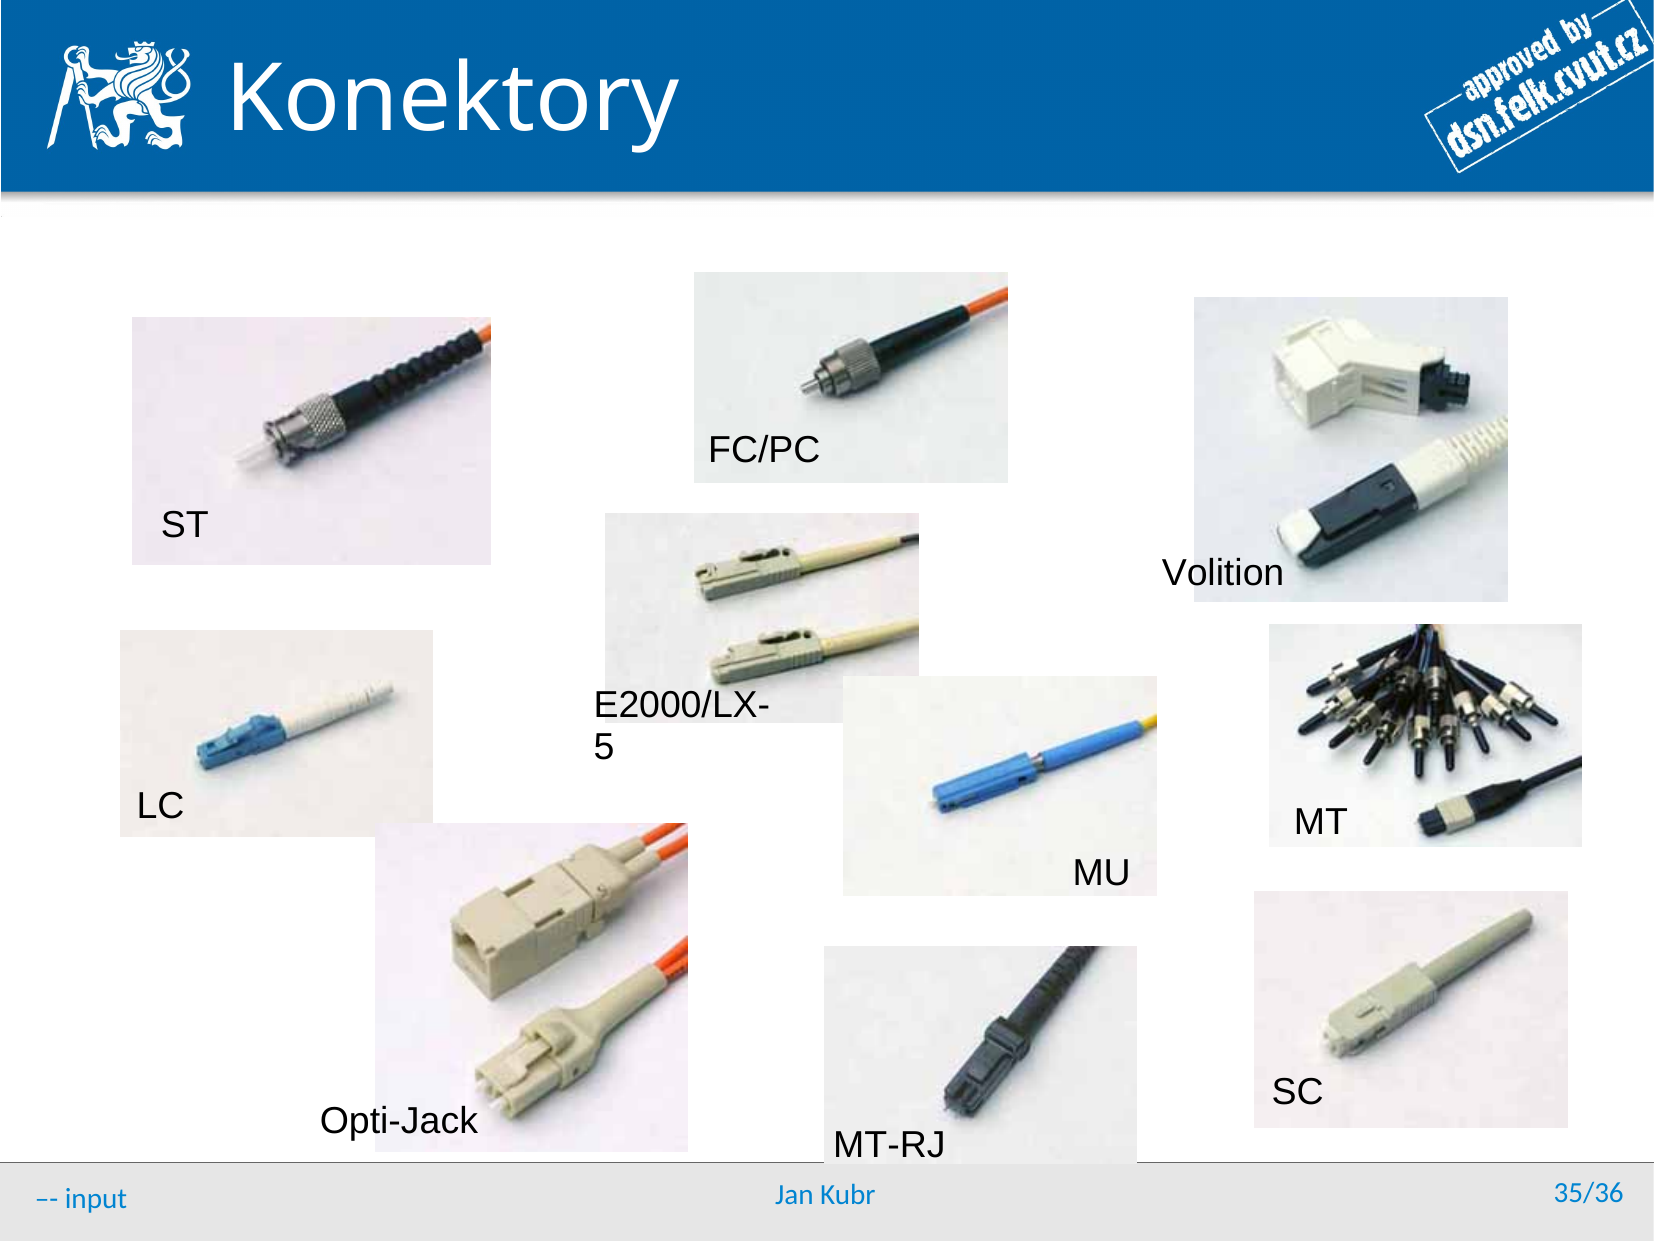

# Konektory
FC/PC
ST
Volition
E2000/LX-5
LC
MT
MU
SC
Opti-Jack
MT-RJ
35
Jan Kubr
02/2006